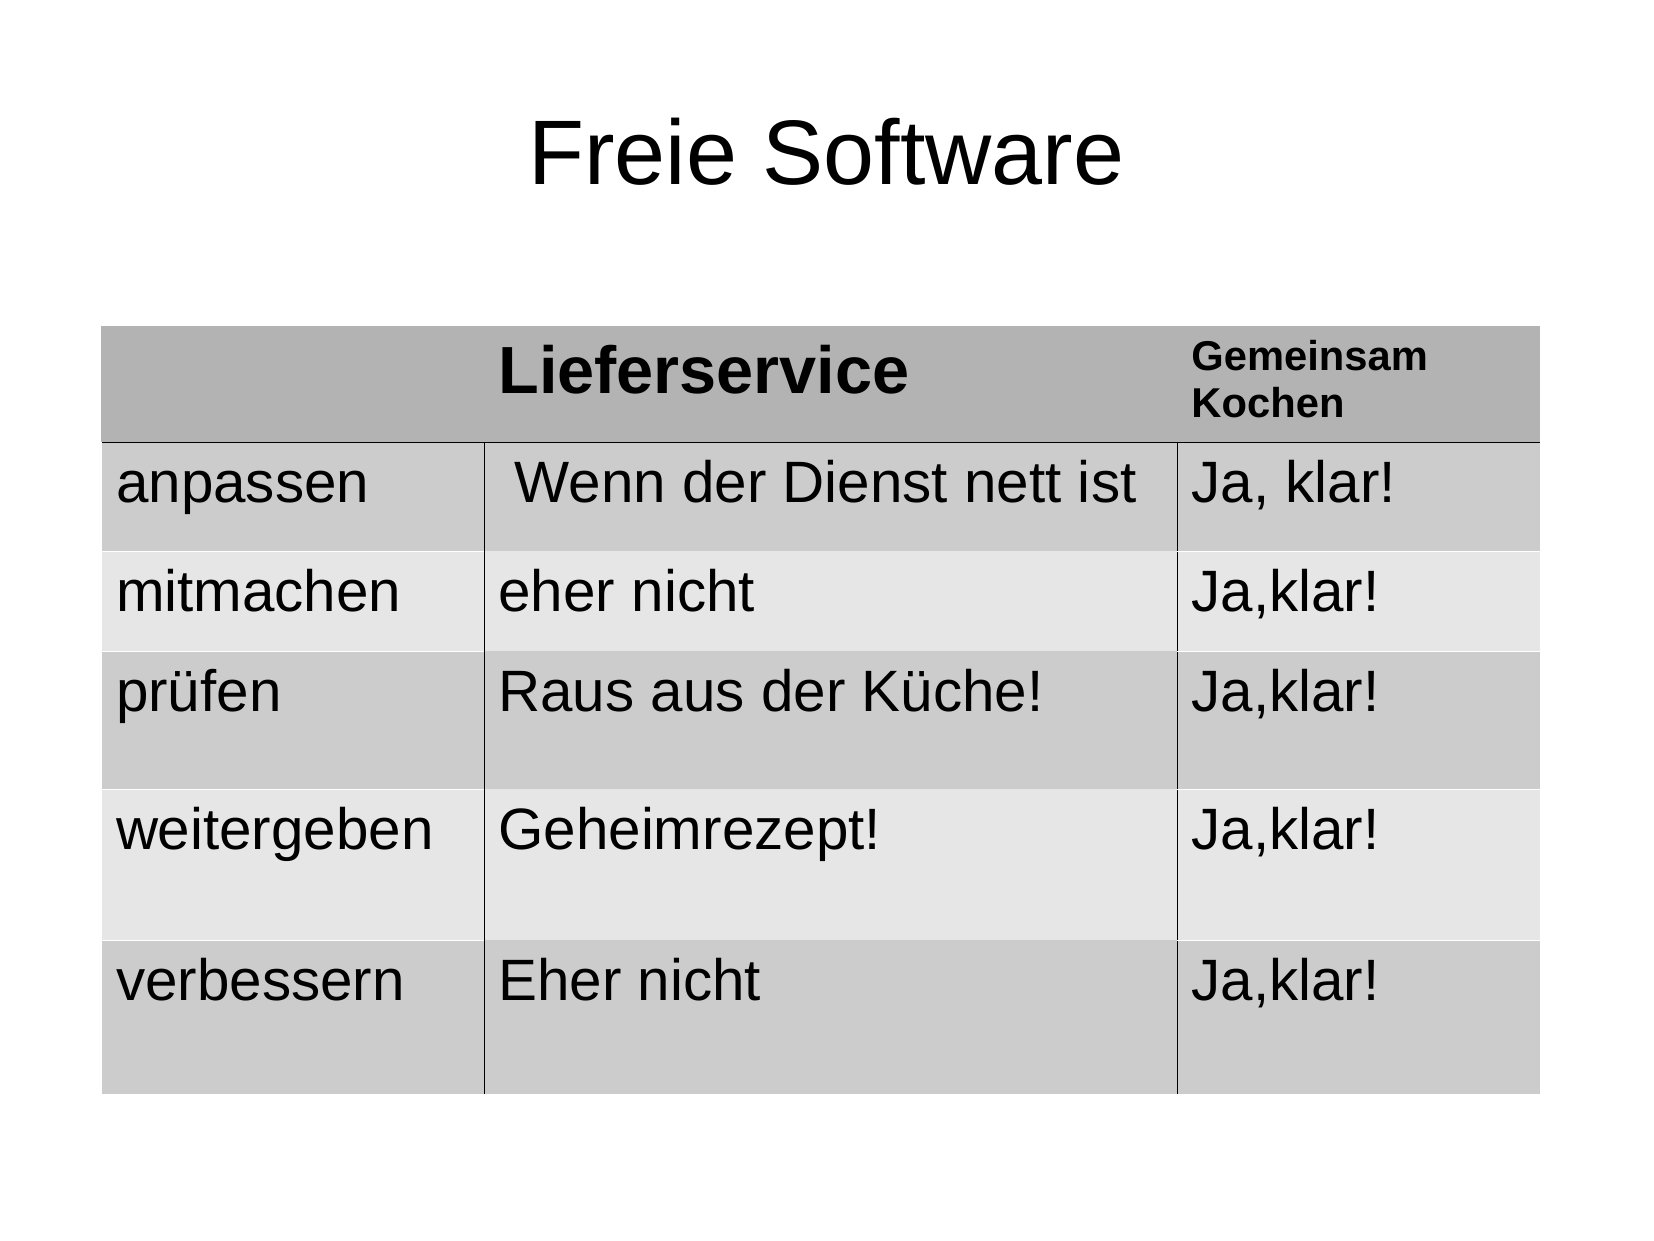

# Freie Software
| | Lieferservice | Gemeinsam Kochen |
| --- | --- | --- |
| anpassen | Wenn der Dienst nett ist | Ja, klar! |
| mitmachen | eher nicht | Ja,klar! |
| prüfen | Raus aus der Küche! | Ja,klar! |
| weitergeben | Geheimrezept! | Ja,klar! |
| verbessern | Eher nicht | Ja,klar! |